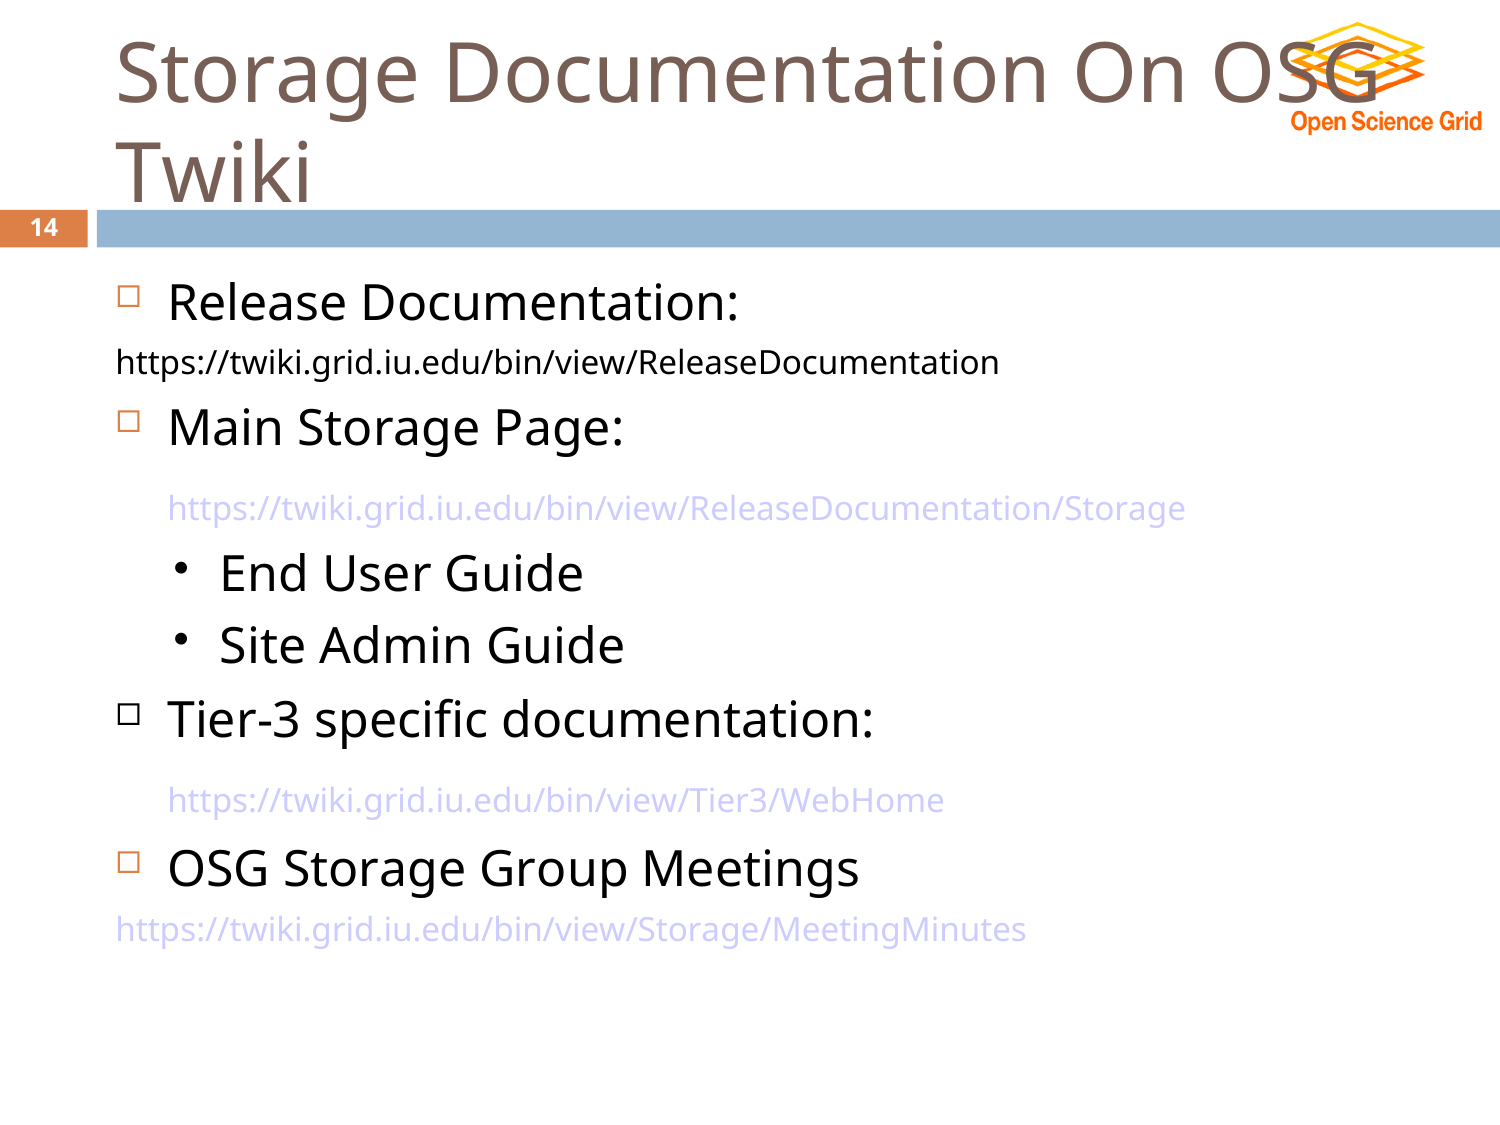

Storage Documentation On OSG Twiki
Release Documentation:
https://twiki.grid.iu.edu/bin/view/ReleaseDocumentation
Main Storage Page:
	https://twiki.grid.iu.edu/bin/view/ReleaseDocumentation/Storage
End User Guide
Site Admin Guide
Tier-3 specific documentation:
	https://twiki.grid.iu.edu/bin/view/Tier3/WebHome
OSG Storage Group Meetings
https://twiki.grid.iu.edu/bin/view/Storage/MeetingMinutes